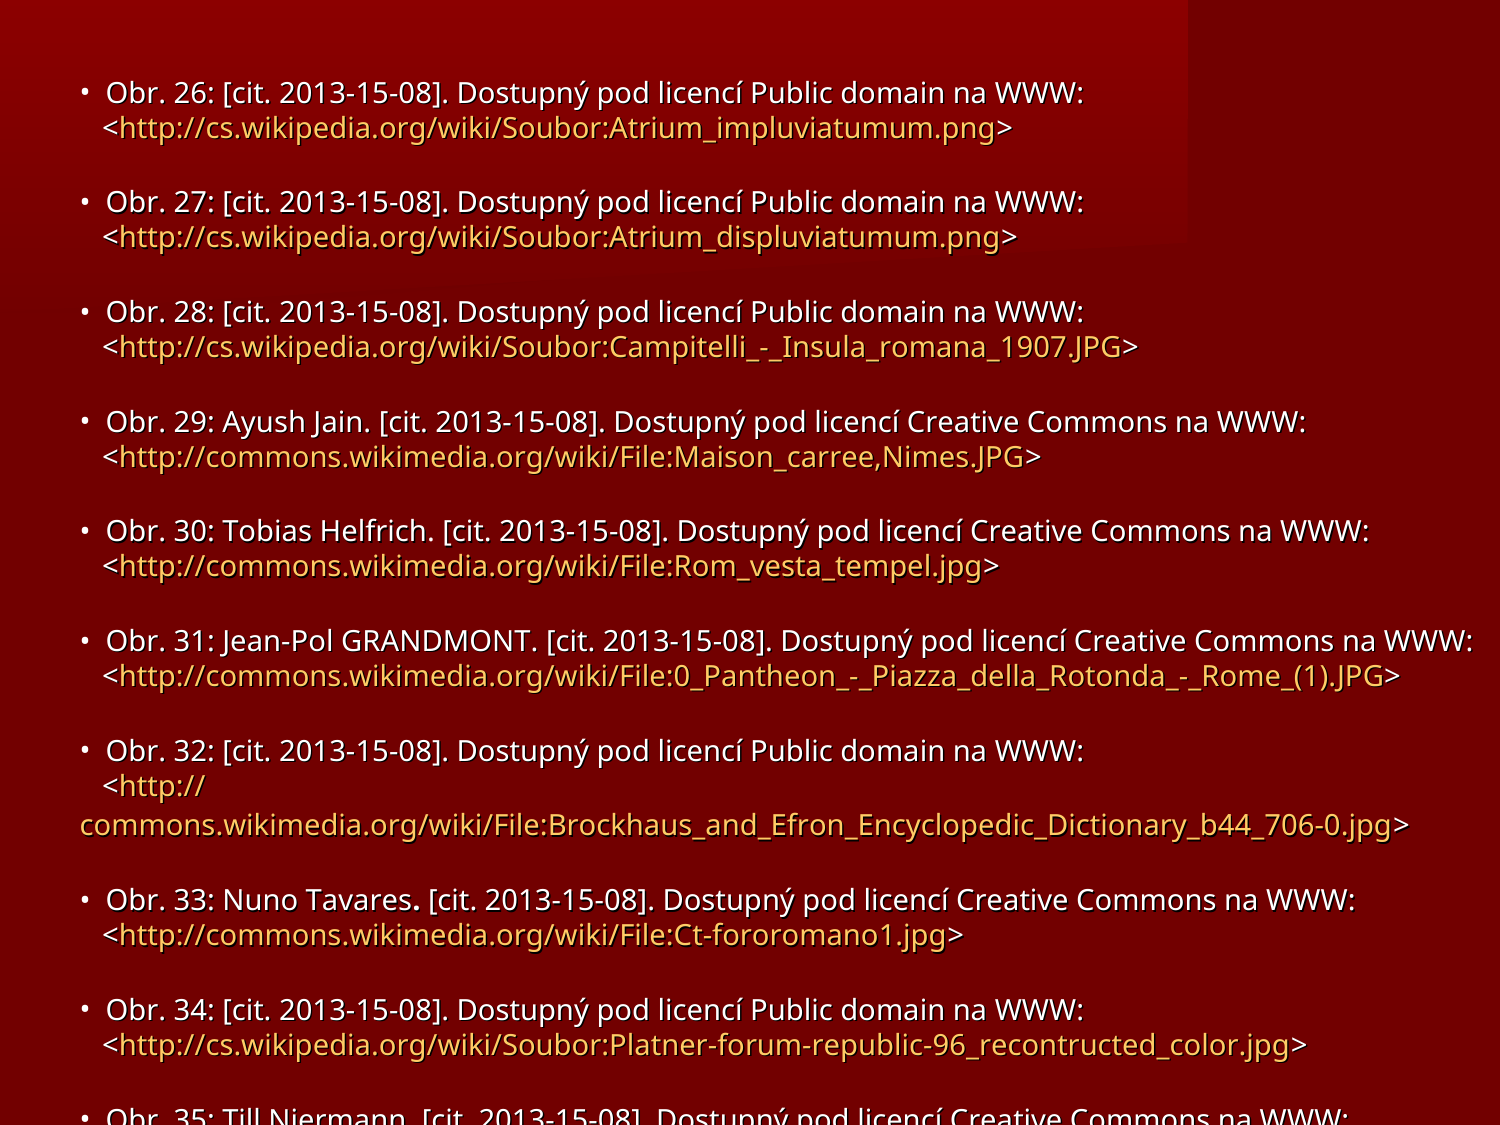

Obr. 26: [cit. 2013-15-08]. Dostupný pod licencí Public domain na WWW:
 <http://cs.wikipedia.org/wiki/Soubor:Atrium_impluviatumum.png>
 Obr. 27: [cit. 2013-15-08]. Dostupný pod licencí Public domain na WWW:
 <http://cs.wikipedia.org/wiki/Soubor:Atrium_displuviatumum.png>
 Obr. 28: [cit. 2013-15-08]. Dostupný pod licencí Public domain na WWW:
 <http://cs.wikipedia.org/wiki/Soubor:Campitelli_-_Insula_romana_1907.JPG>
 Obr. 29: Ayush Jain. [cit. 2013-15-08]. Dostupný pod licencí Creative Commons na WWW:
 <http://commons.wikimedia.org/wiki/File:Maison_carree,Nimes.JPG>
 Obr. 30: Tobias Helfrich. [cit. 2013-15-08]. Dostupný pod licencí Creative Commons na WWW:
 <http://commons.wikimedia.org/wiki/File:Rom_vesta_tempel.jpg>
 Obr. 31: Jean-Pol GRANDMONT. [cit. 2013-15-08]. Dostupný pod licencí Creative Commons na WWW:
 <http://commons.wikimedia.org/wiki/File:0_Pantheon_-_Piazza_della_Rotonda_-_Rome_(1).JPG>
 Obr. 32: [cit. 2013-15-08]. Dostupný pod licencí Public domain na WWW:
 <http://commons.wikimedia.org/wiki/File:Brockhaus_and_Efron_Encyclopedic_Dictionary_b44_706-0.jpg>
 Obr. 33: Nuno Tavares. [cit. 2013-15-08]. Dostupný pod licencí Creative Commons na WWW:
 <http://commons.wikimedia.org/wiki/File:Ct-fororomano1.jpg>
 Obr. 34: [cit. 2013-15-08]. Dostupný pod licencí Public domain na WWW:
 <http://cs.wikipedia.org/wiki/Soubor:Platner-forum-republic-96_recontructed_color.jpg>
 Obr. 35: Till Niermann. [cit. 2013-15-08]. Dostupný pod licencí Creative Commons na WWW:
 <http://cs.wikipedia.org/wiki/Soubor:Statue-Augustus.jpg>